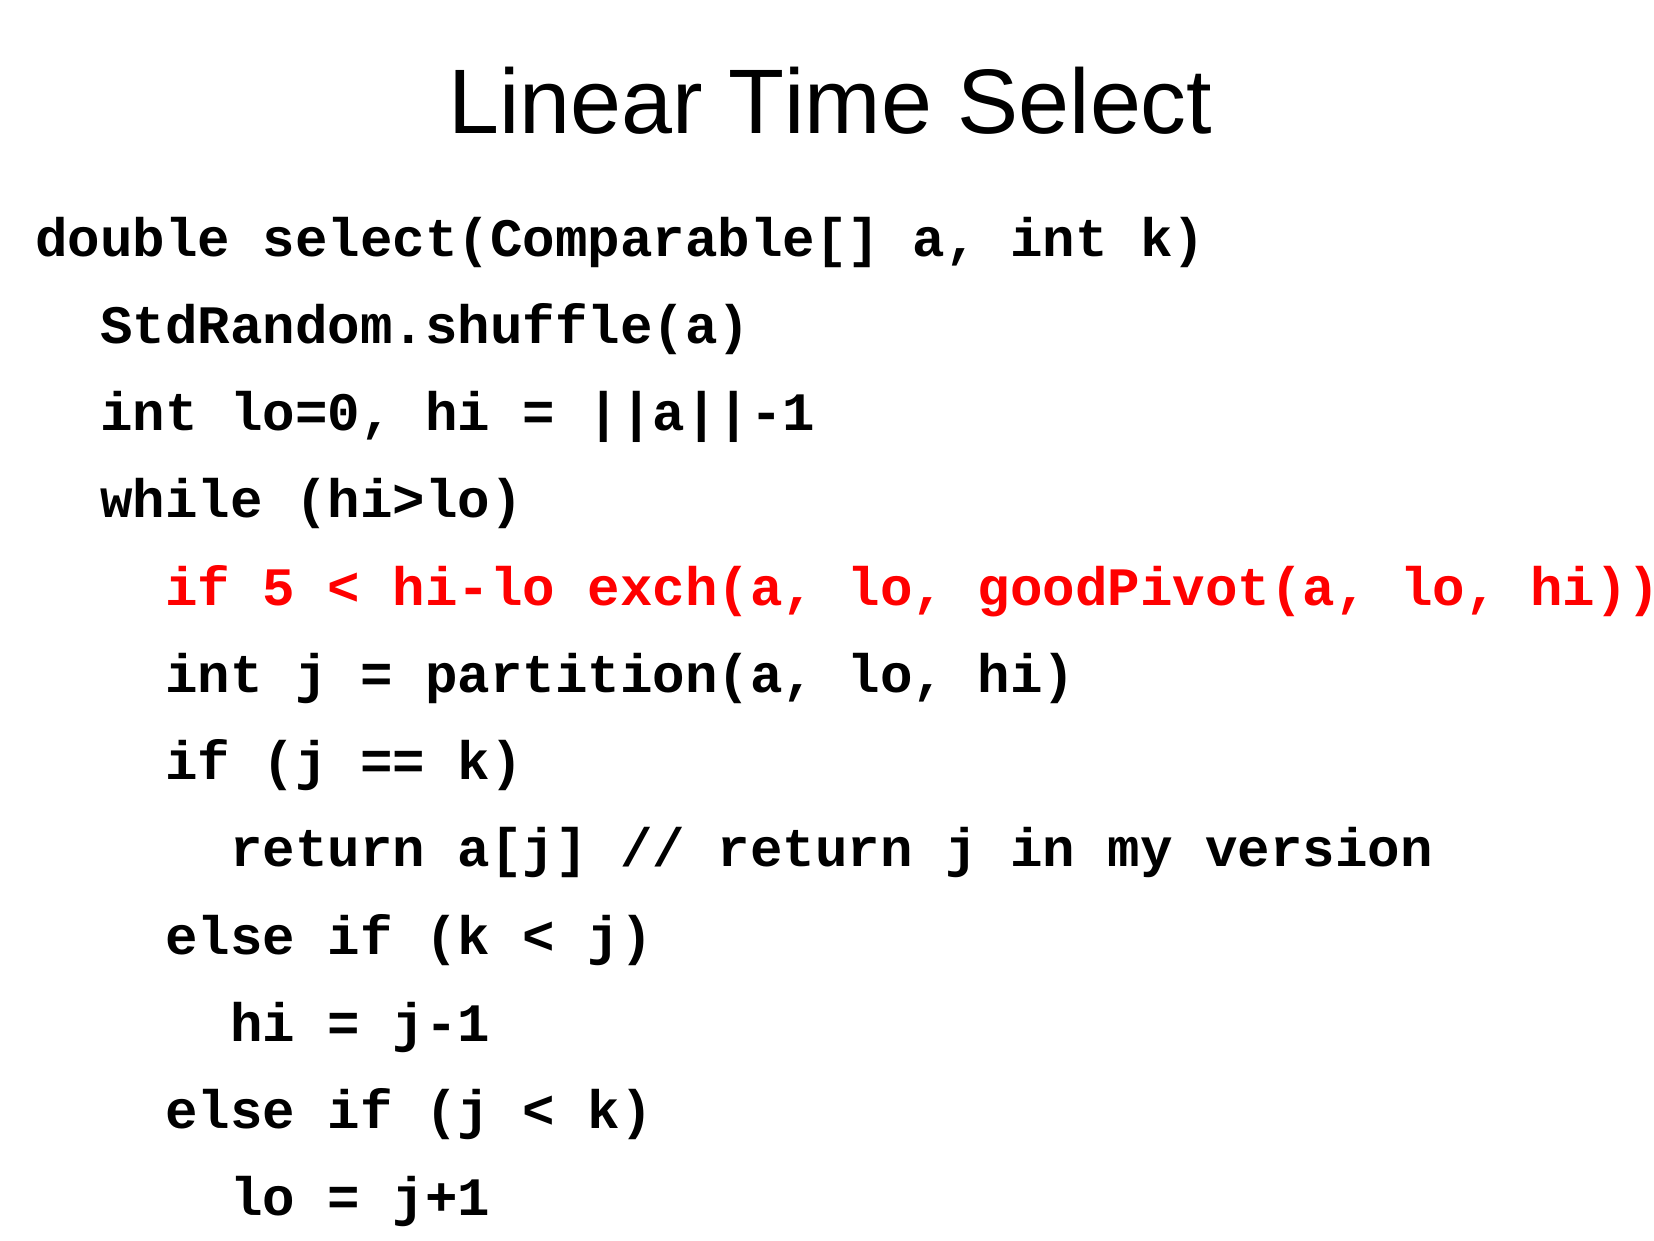

# Linear Time Select
double select(Comparable[] a, int k)
 StdRandom.shuffle(a)
 int lo=0, hi = ||a||-1
 while (hi>lo)
 if 5 < hi-lo exch(a, lo, goodPivot(a, lo, hi))
 int j = partition(a, lo, hi)
 if (j == k)
 return a[j] // return j in my version
 else if (k < j)
 hi = j-1
 else if (j < k)
 lo = j+1